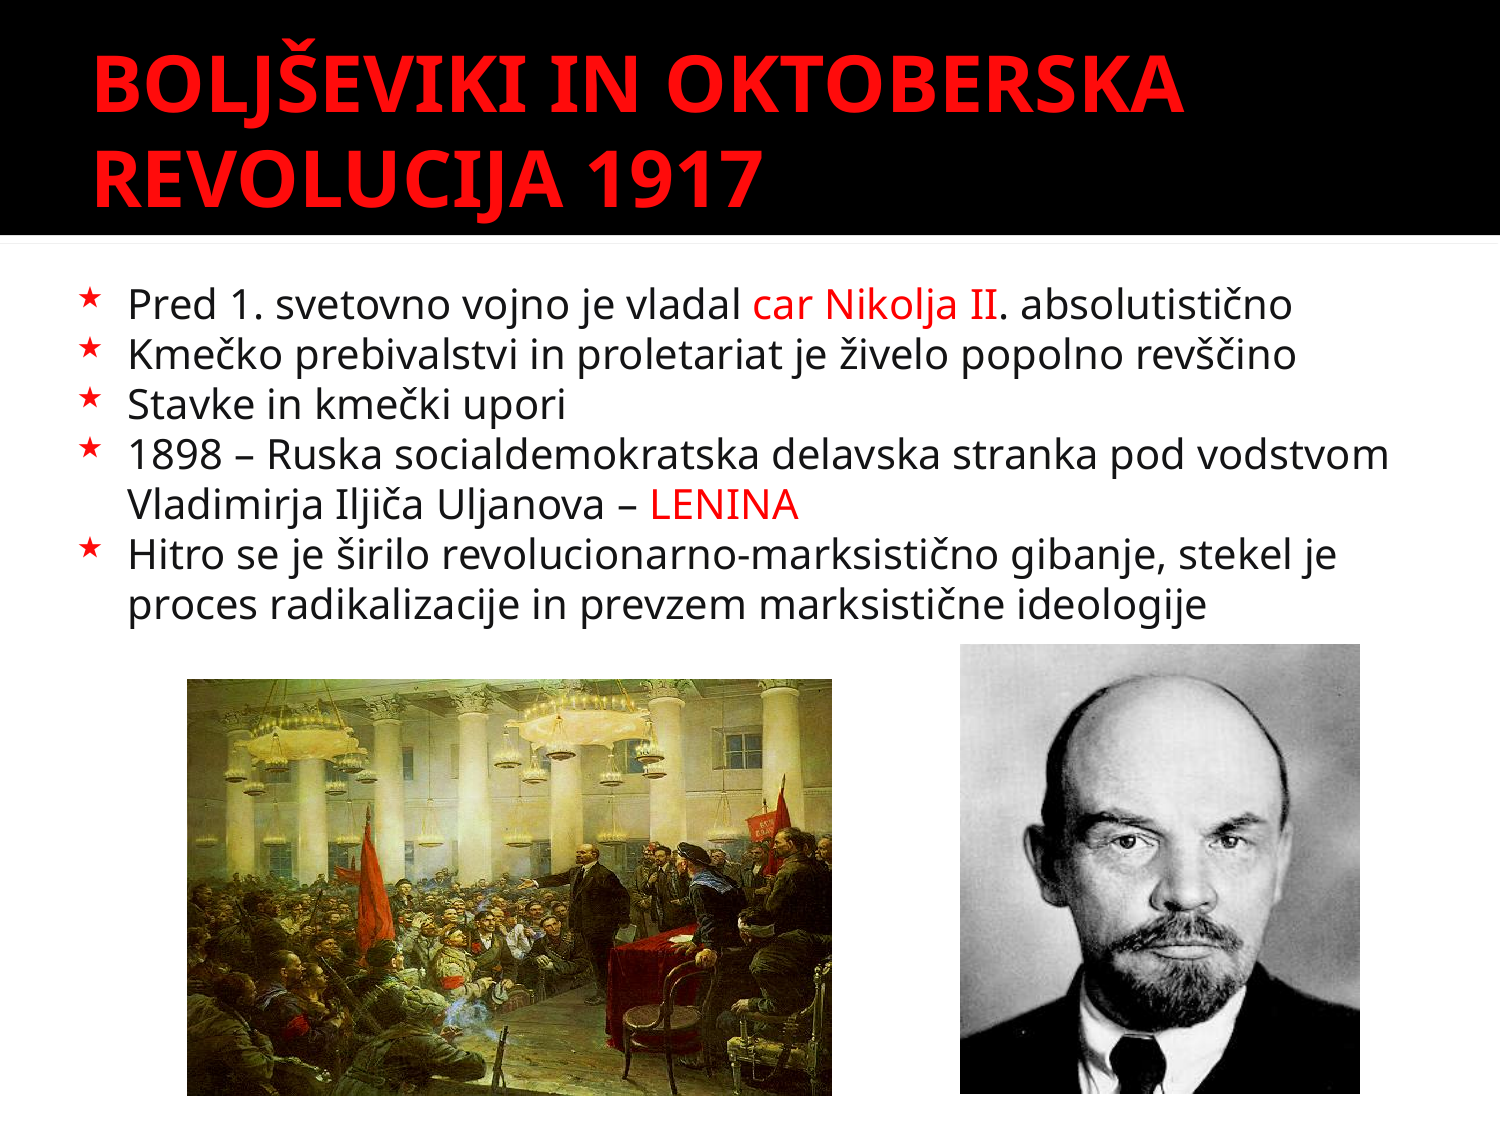

# BOLJŠEVIKI IN OKTOBERSKA REVOLUCIJA 1917
Pred 1. svetovno vojno je vladal car Nikolja II. absolutistično
Kmečko prebivalstvi in proletariat je živelo popolno revščino
Stavke in kmečki upori
1898 – Ruska socialdemokratska delavska stranka pod vodstvom Vladimirja Iljiča Uljanova – LENINA
Hitro se je širilo revolucionarno-marksistično gibanje, stekel je proces radikalizacije in prevzem marksistične ideologije